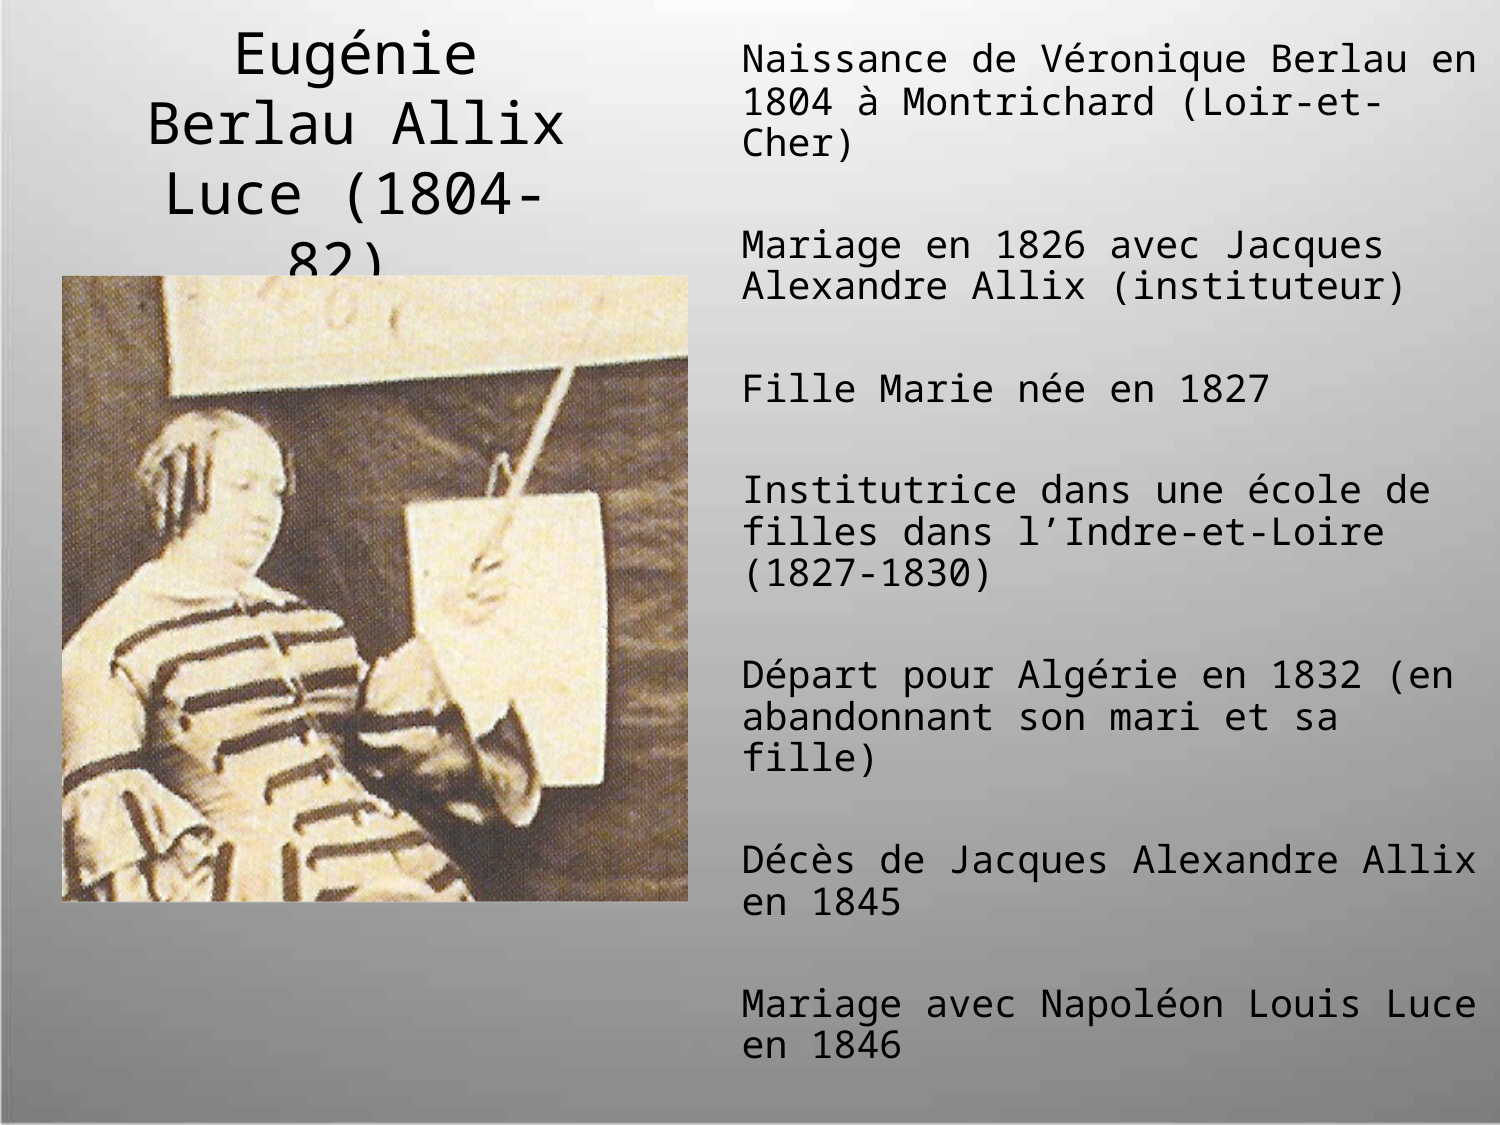

Naissance de Véronique Berlau en 1804 à Montrichard (Loir-et-Cher)
	Mariage en 1826 avec Jacques Alexandre Allix (instituteur)
	Fille Marie née en 1827
	Institutrice dans une école de filles dans l’Indre-et-Loire (1827-1830)
	Départ pour Algérie en 1832 (en abandonnant son mari et sa fille)
	Décès de Jacques Alexandre Allix en 1845
	Mariage avec Napoléon Louis Luce en 1846
# Eugénie Berlau Allix Luce (1804-82)